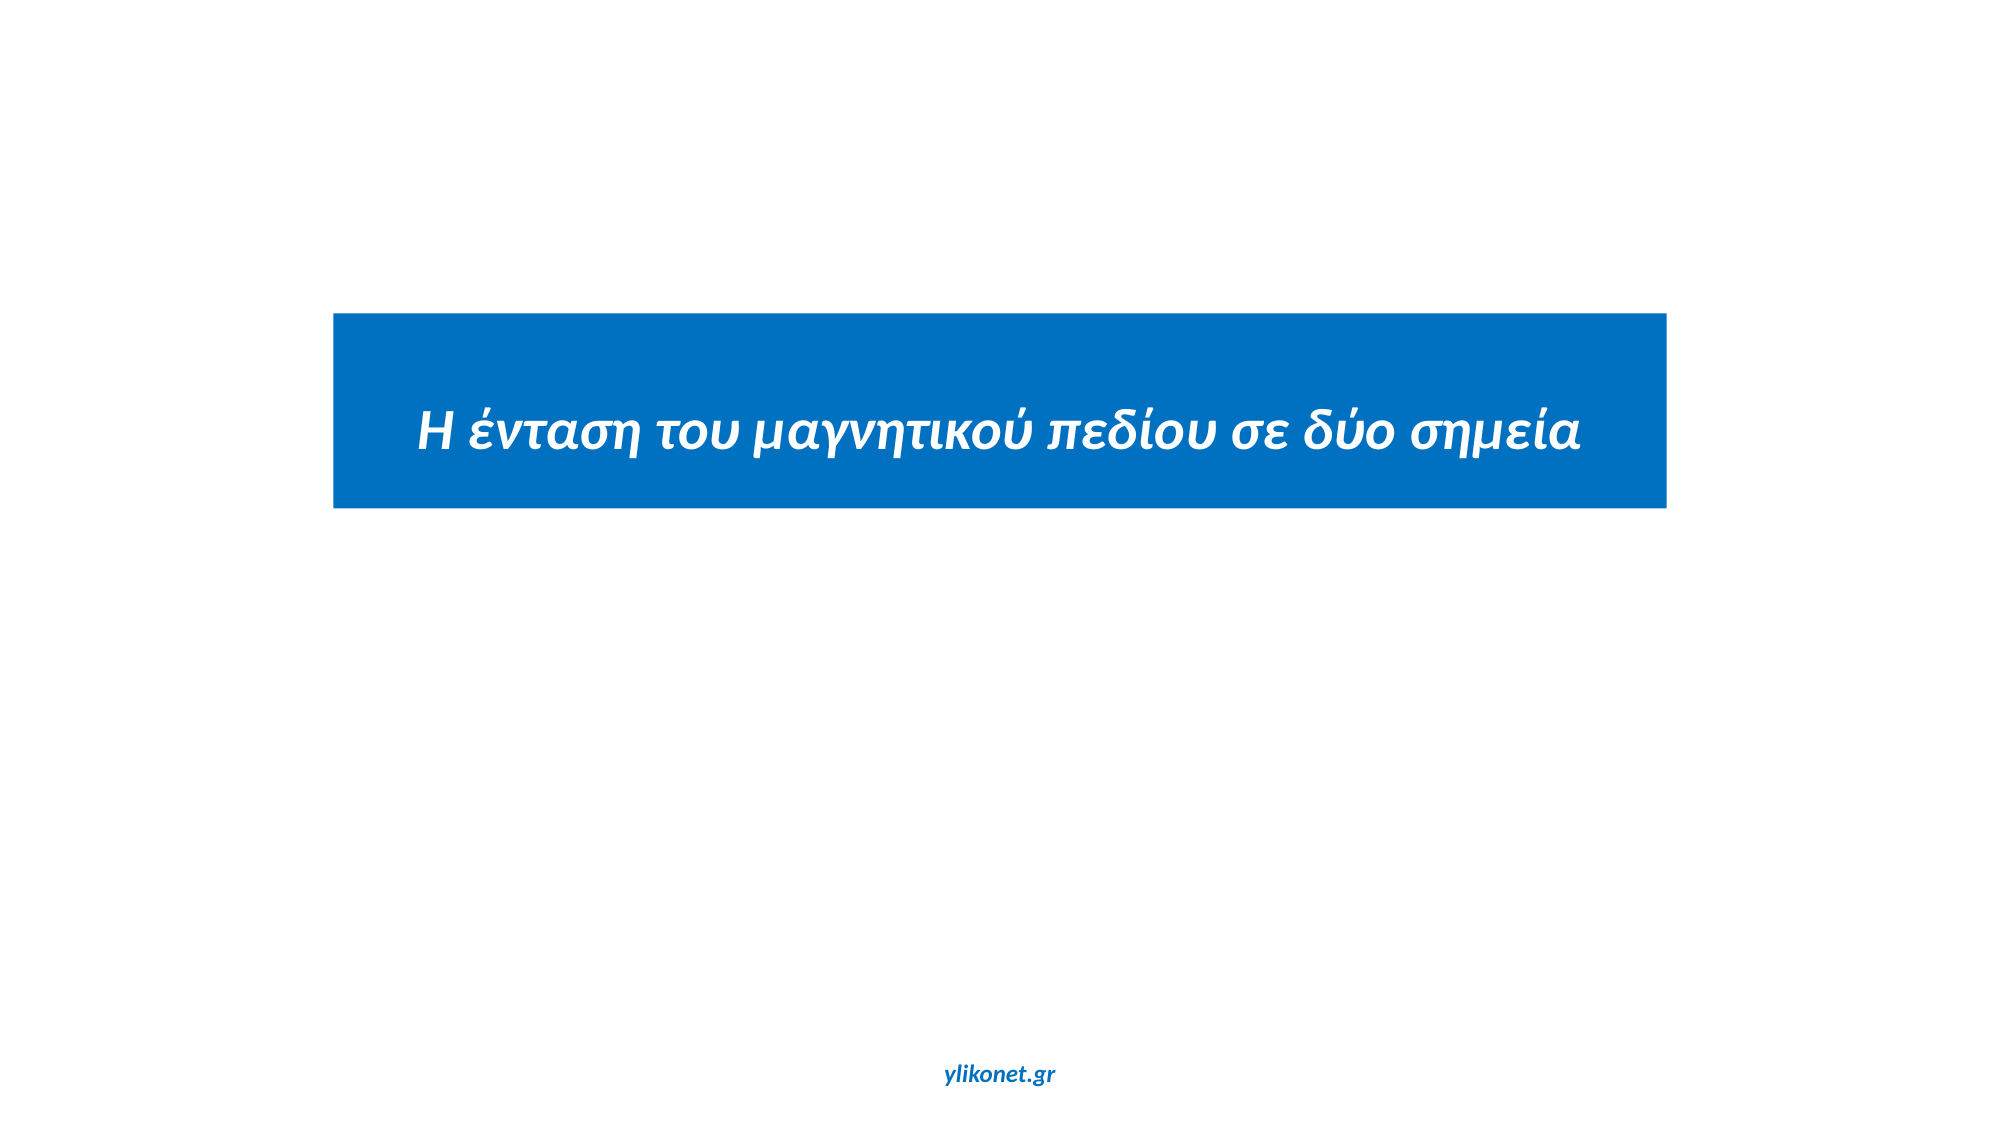

Η ένταση του μαγνητικού πεδίου σε δύο σημεία
ylikonet.gr